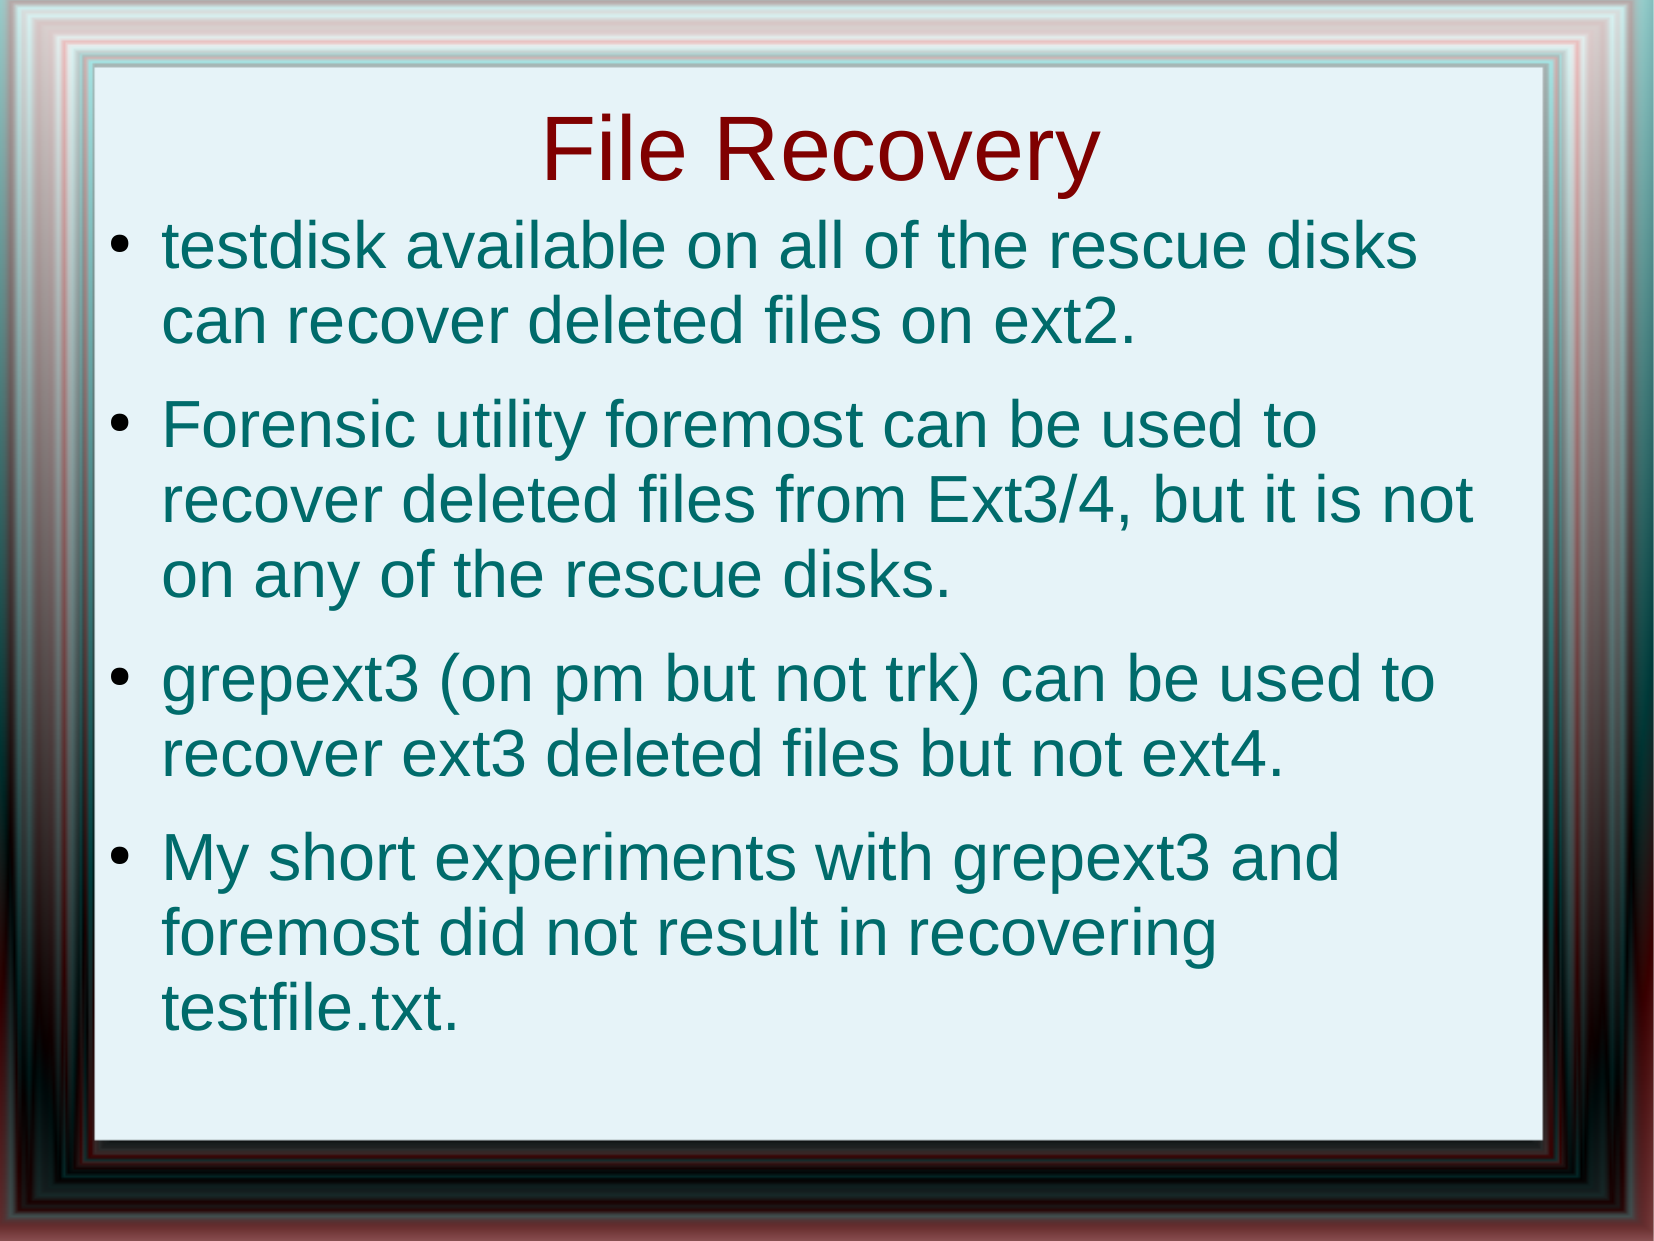

# File Recovery
testdisk available on all of the rescue disks can recover deleted files on ext2.
Forensic utility foremost can be used to recover deleted files from Ext3/4, but it is not on any of the rescue disks.
grepext3 (on pm but not trk) can be used to recover ext3 deleted files but not ext4.
My short experiments with grepext3 and foremost did not result in recovering testfile.txt.